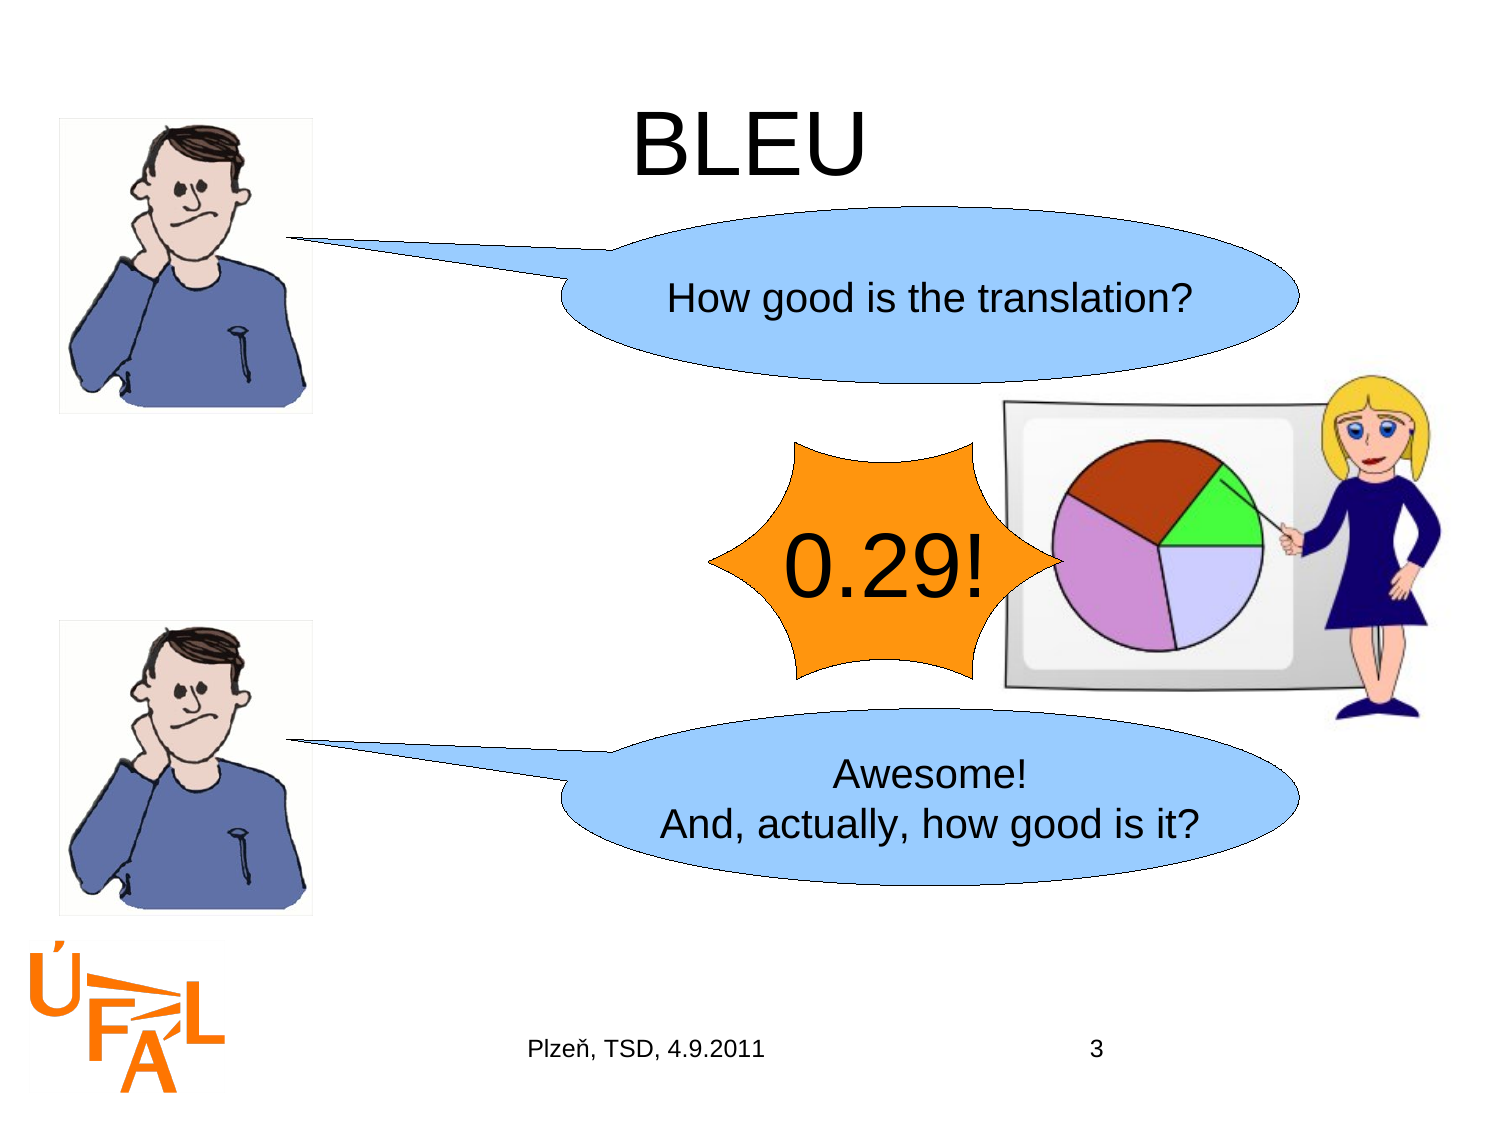

# BLEU
How good is the translation?
0.29!
Awesome!
And, actually, how good is it?
Plzeň, TSD, 4.9.2011
3